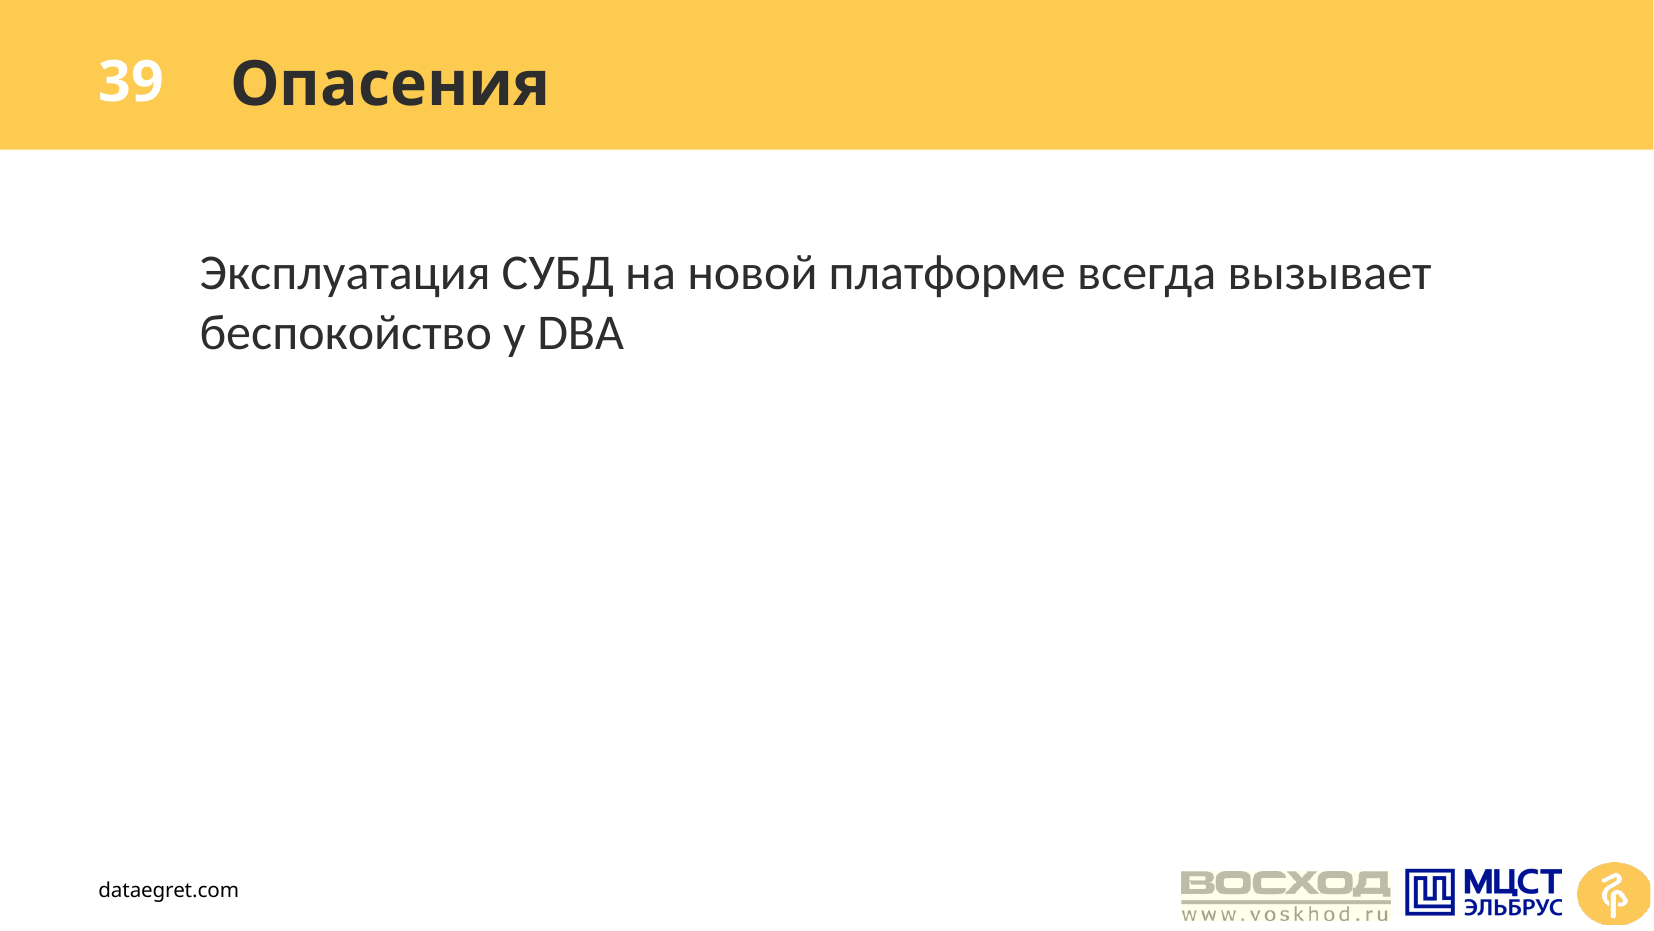

39
Опасения
Эксплуатация СУБД на новой платформе всегда вызывает
беспокойство у DBA
# dataegret.com